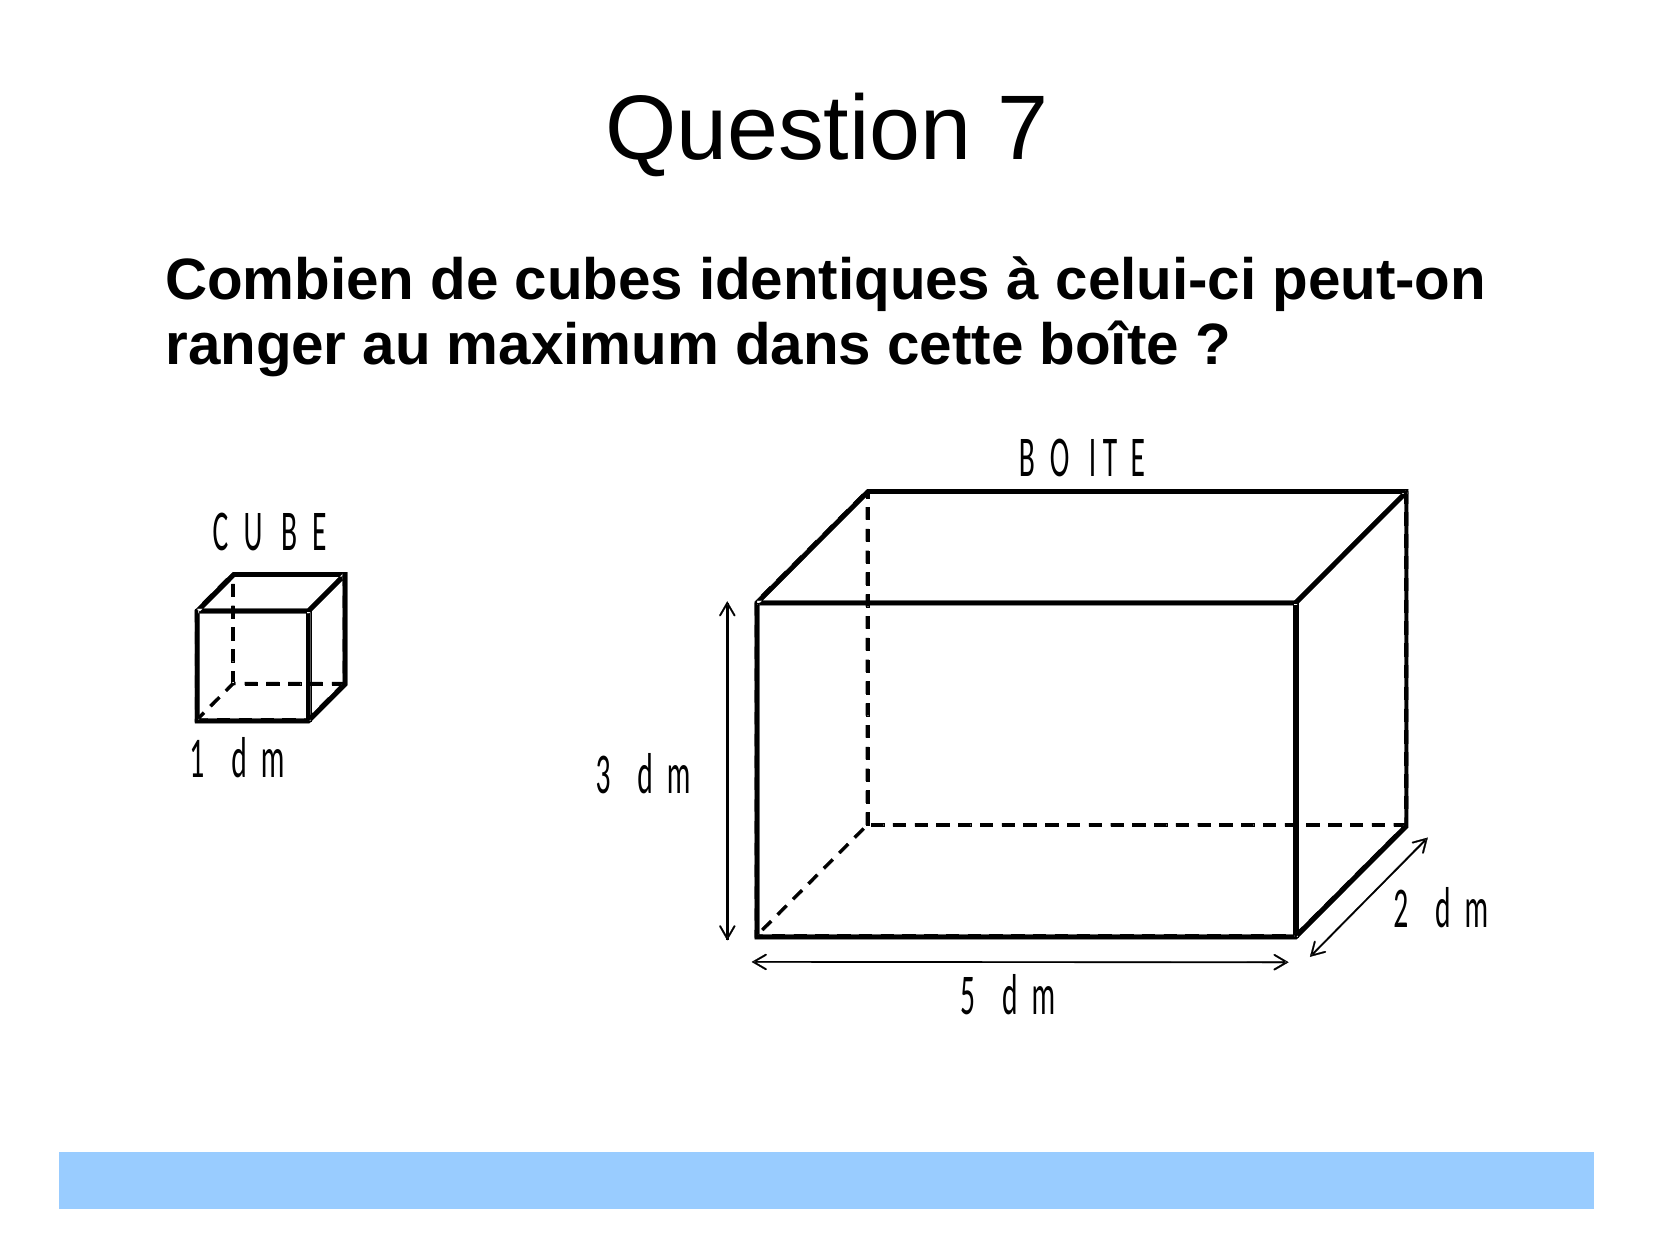

# Question 7
Combien de cubes identiques à celui-ci peut-on ranger au maximum dans cette boîte ?
| |
| --- |